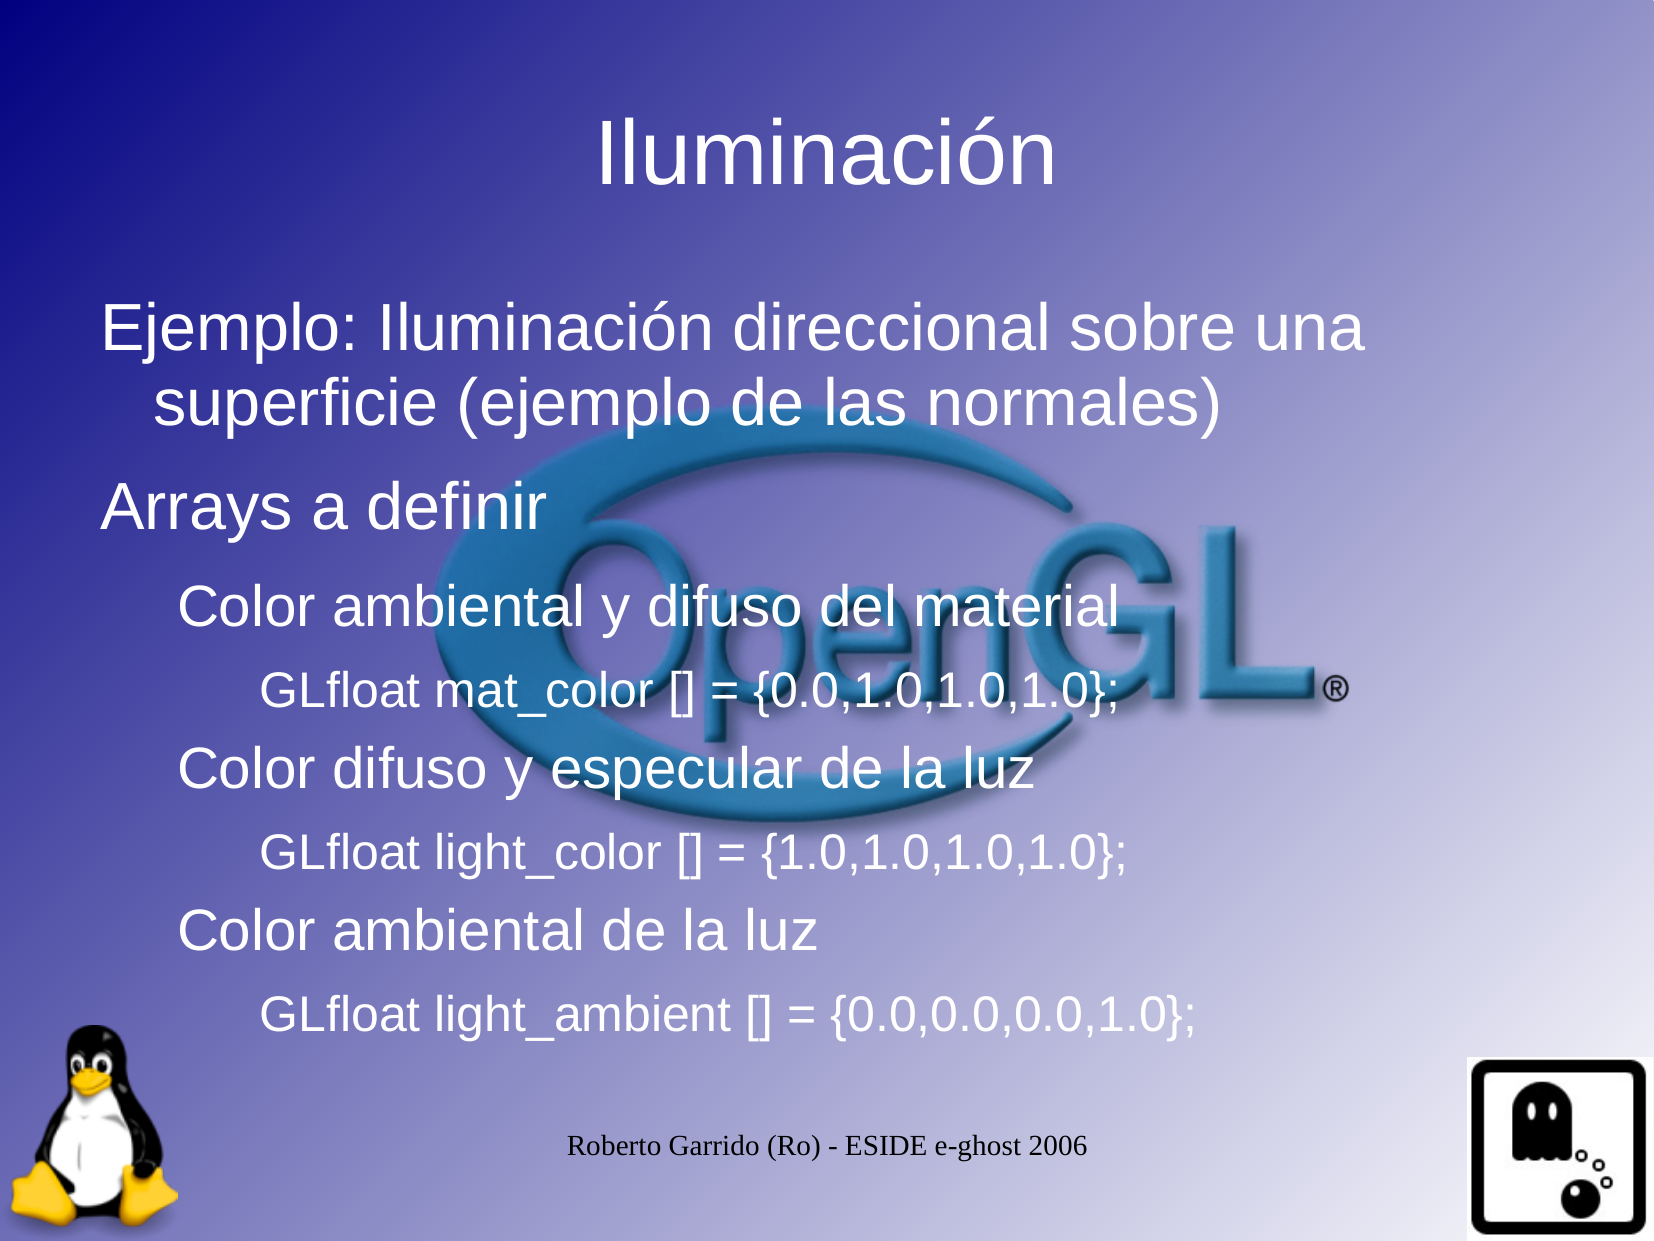

# Iluminación
Ejemplo: Iluminación direccional sobre una superficie (ejemplo de las normales)
Arrays a definir
Color ambiental y difuso del material
GLfloat mat_color [] = {0.0,1.0,1.0,1.0};
Color difuso y especular de la luz
GLfloat light_color [] = {1.0,1.0,1.0,1.0};
Color ambiental de la luz
GLfloat light_ambient [] = {0.0,0.0,0.0,1.0};
Roberto Garrido (Ro) - ESIDE e-ghost 2006